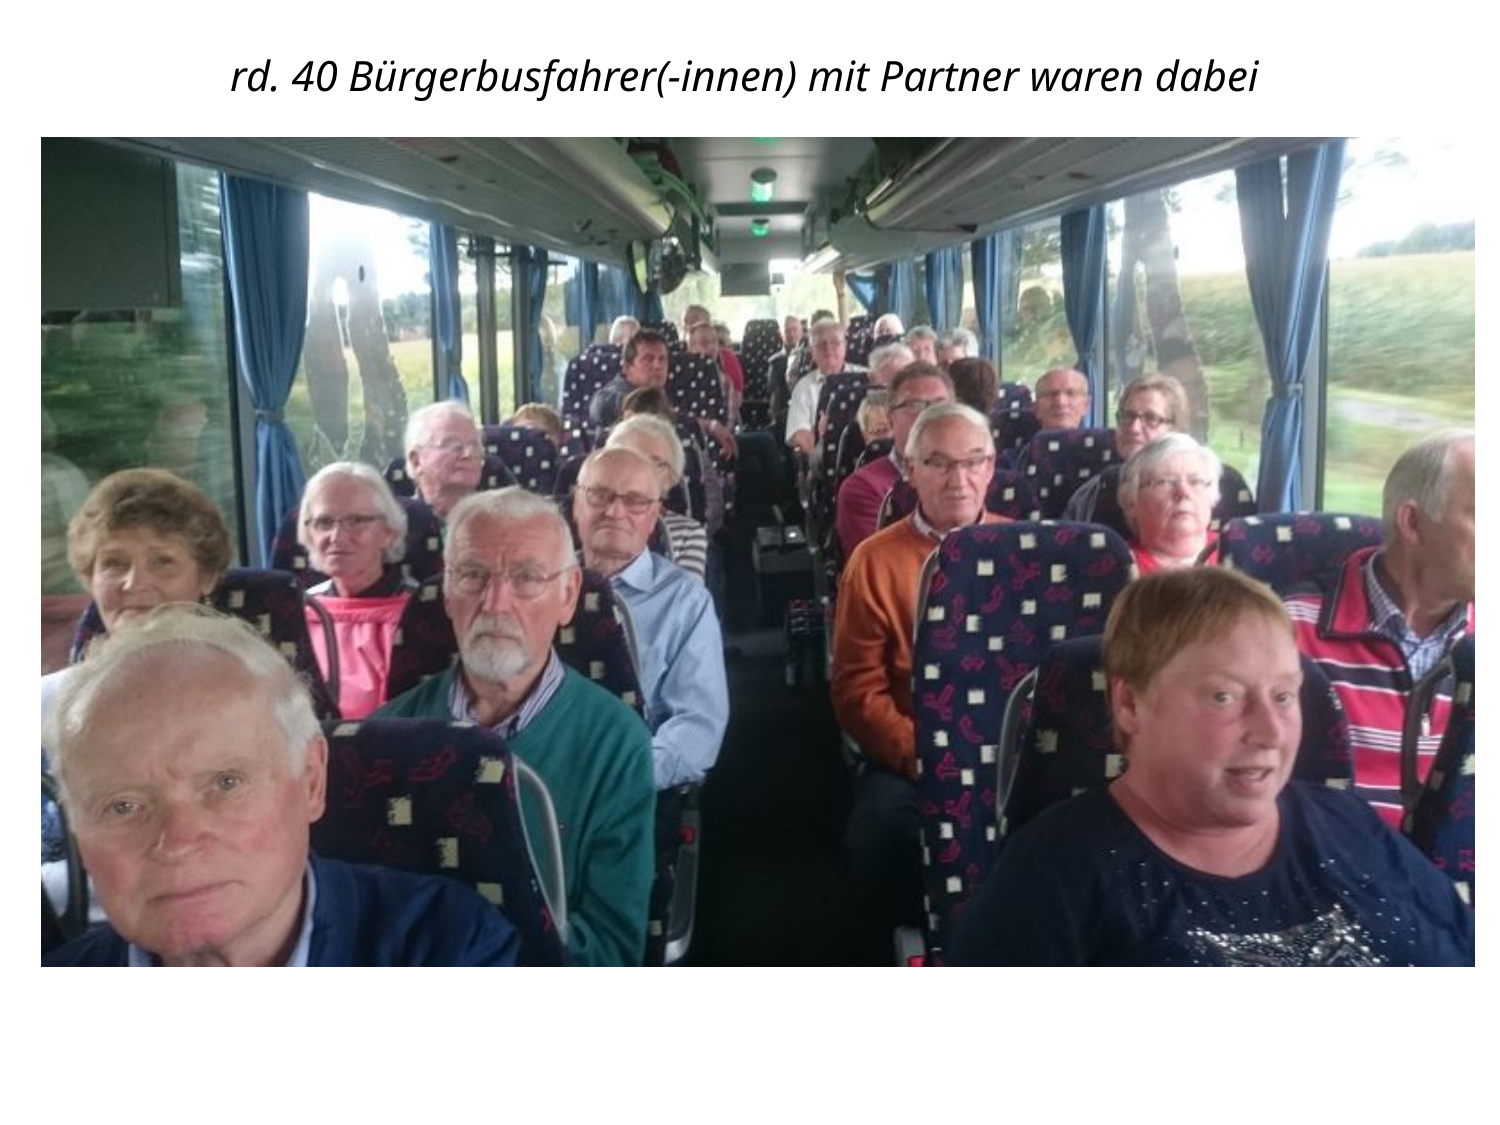

rd. 40 Bürgerbusfahrer(-innen) mit Partner waren dabei